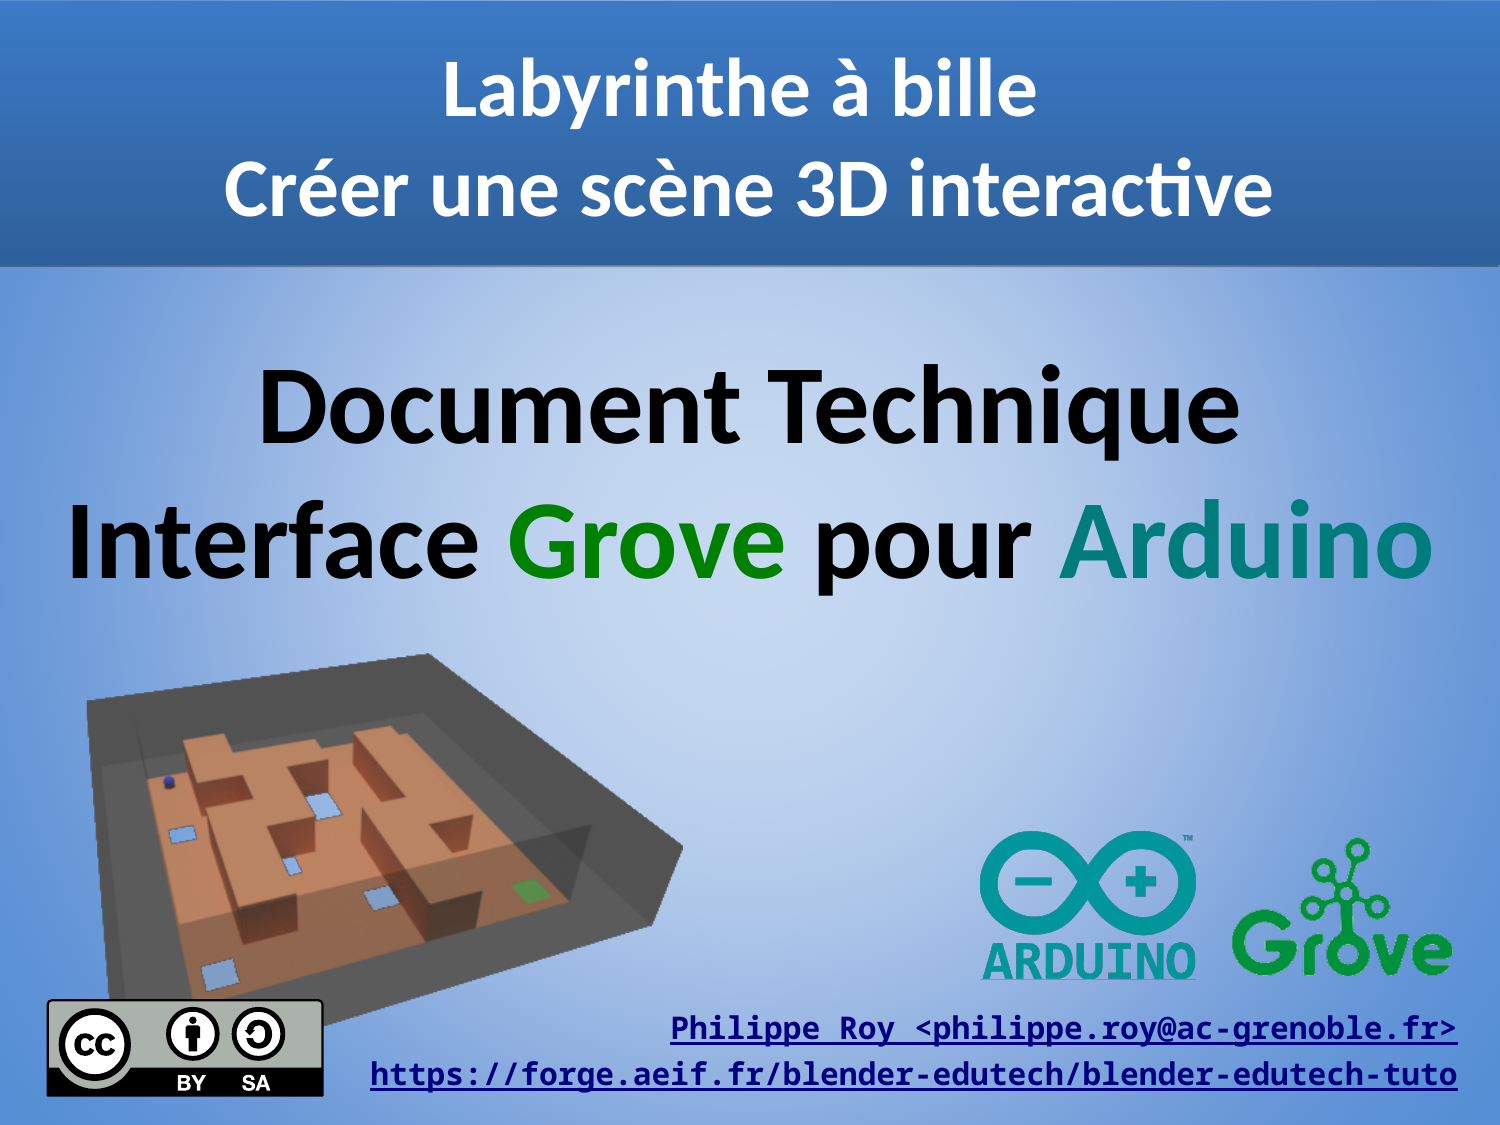

# Labyrinthe à bille Créer une scène 3D interactive
Document Technique
Interface Grove pour Arduino
Philippe Roy <philippe.roy@ac-grenoble.fr>
https://forge.aeif.fr/blender-edutech/blender-edutech-tuto